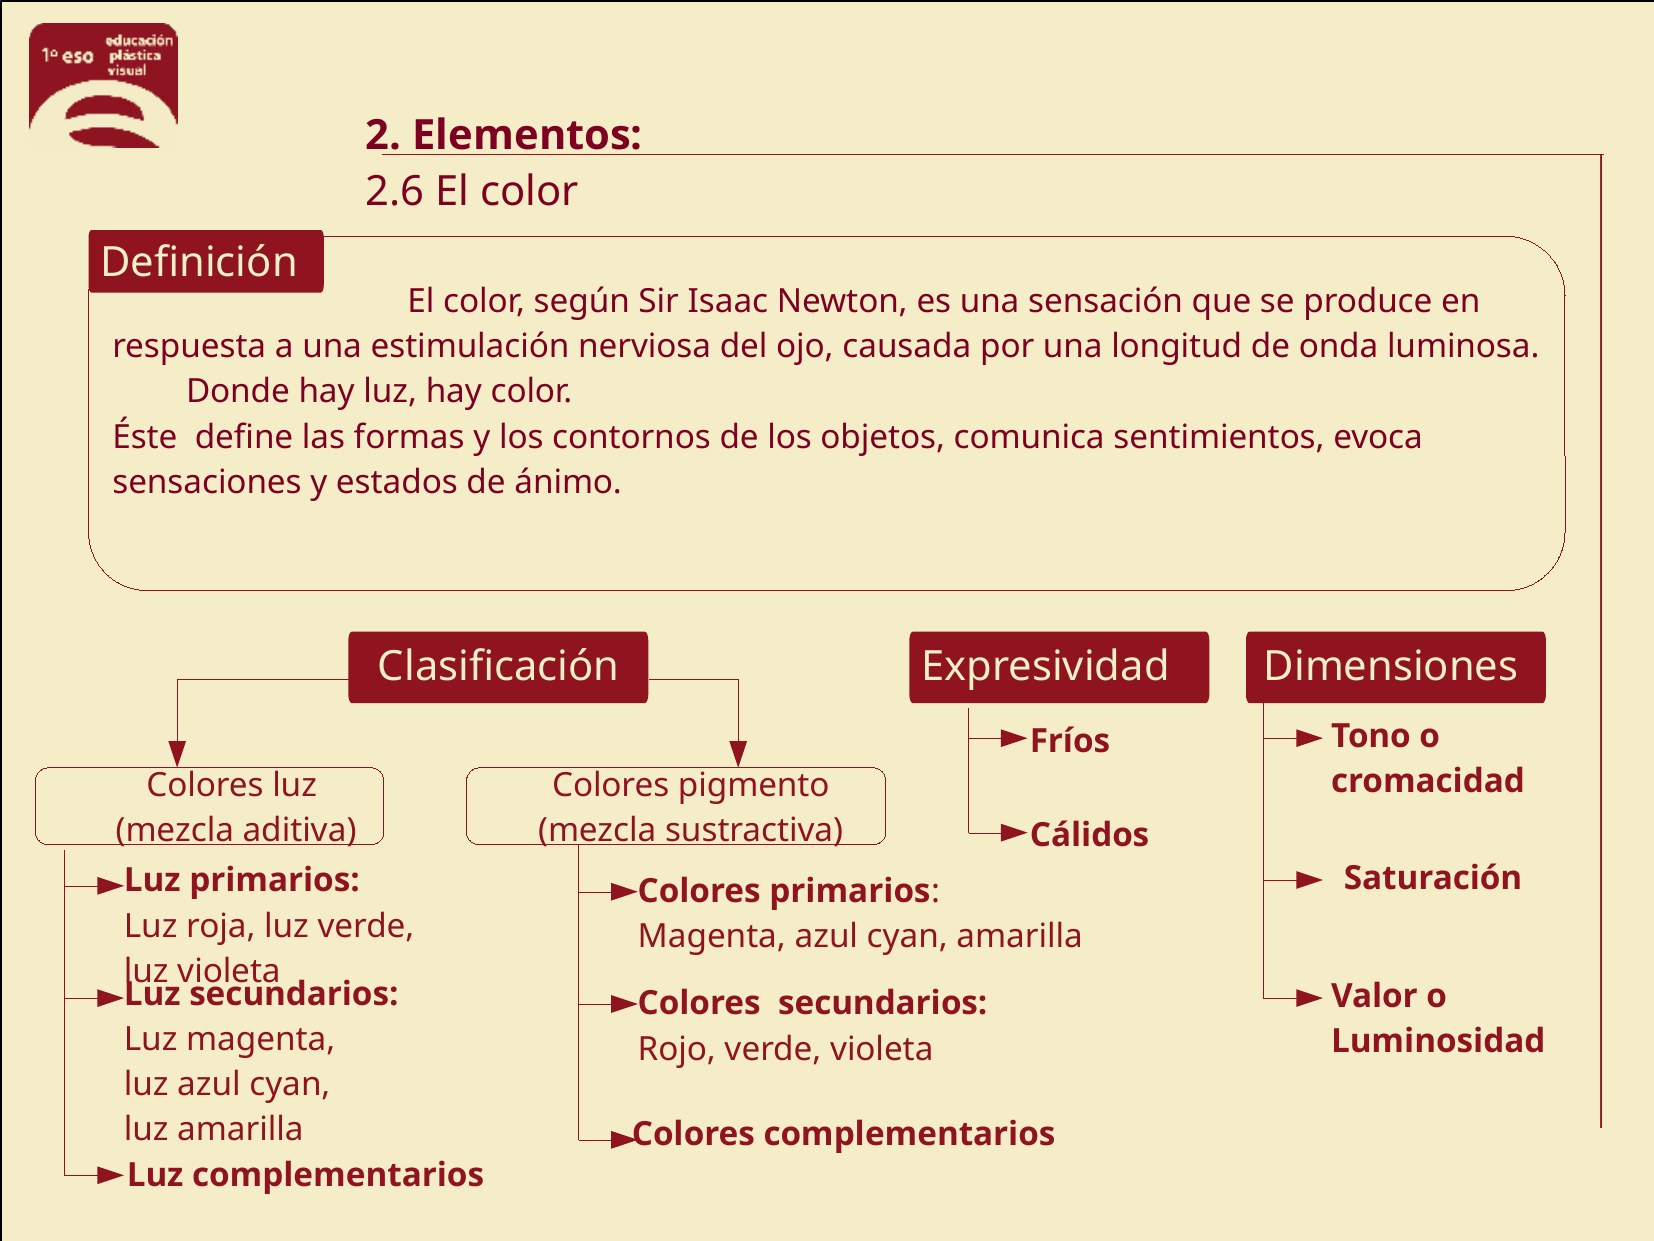

2. Elementos:
	2.6 El color
Definición
				El color, según Sir Isaac Newton, es una sensación que se produce en respuesta a una estimulación nerviosa del ojo, causada por una longitud de onda luminosa.
	Donde hay luz, hay color.
Éste define las formas y los contornos de los objetos, comunica sentimientos, evoca sensaciones y estados de ánimo.
#
Clasificación
Expresividad
Dimensiones
Elemento
Tono o cromacidad
Fríos
Colores luz
(mezcla aditiva)
Colores pigmento
(mezcla sustractiva)
Cálidos
Saturación
Luz primarios:
Luz roja, luz verde,
luz violeta
Colores primarios:
Magenta, azul cyan, amarilla
Luz secundarios:
Luz magenta,
luz azul cyan,
luz amarilla
Valor o Luminosidad
Colores secundarios:
Rojo, verde, violeta
Colores complementarios
 Luz complementarios